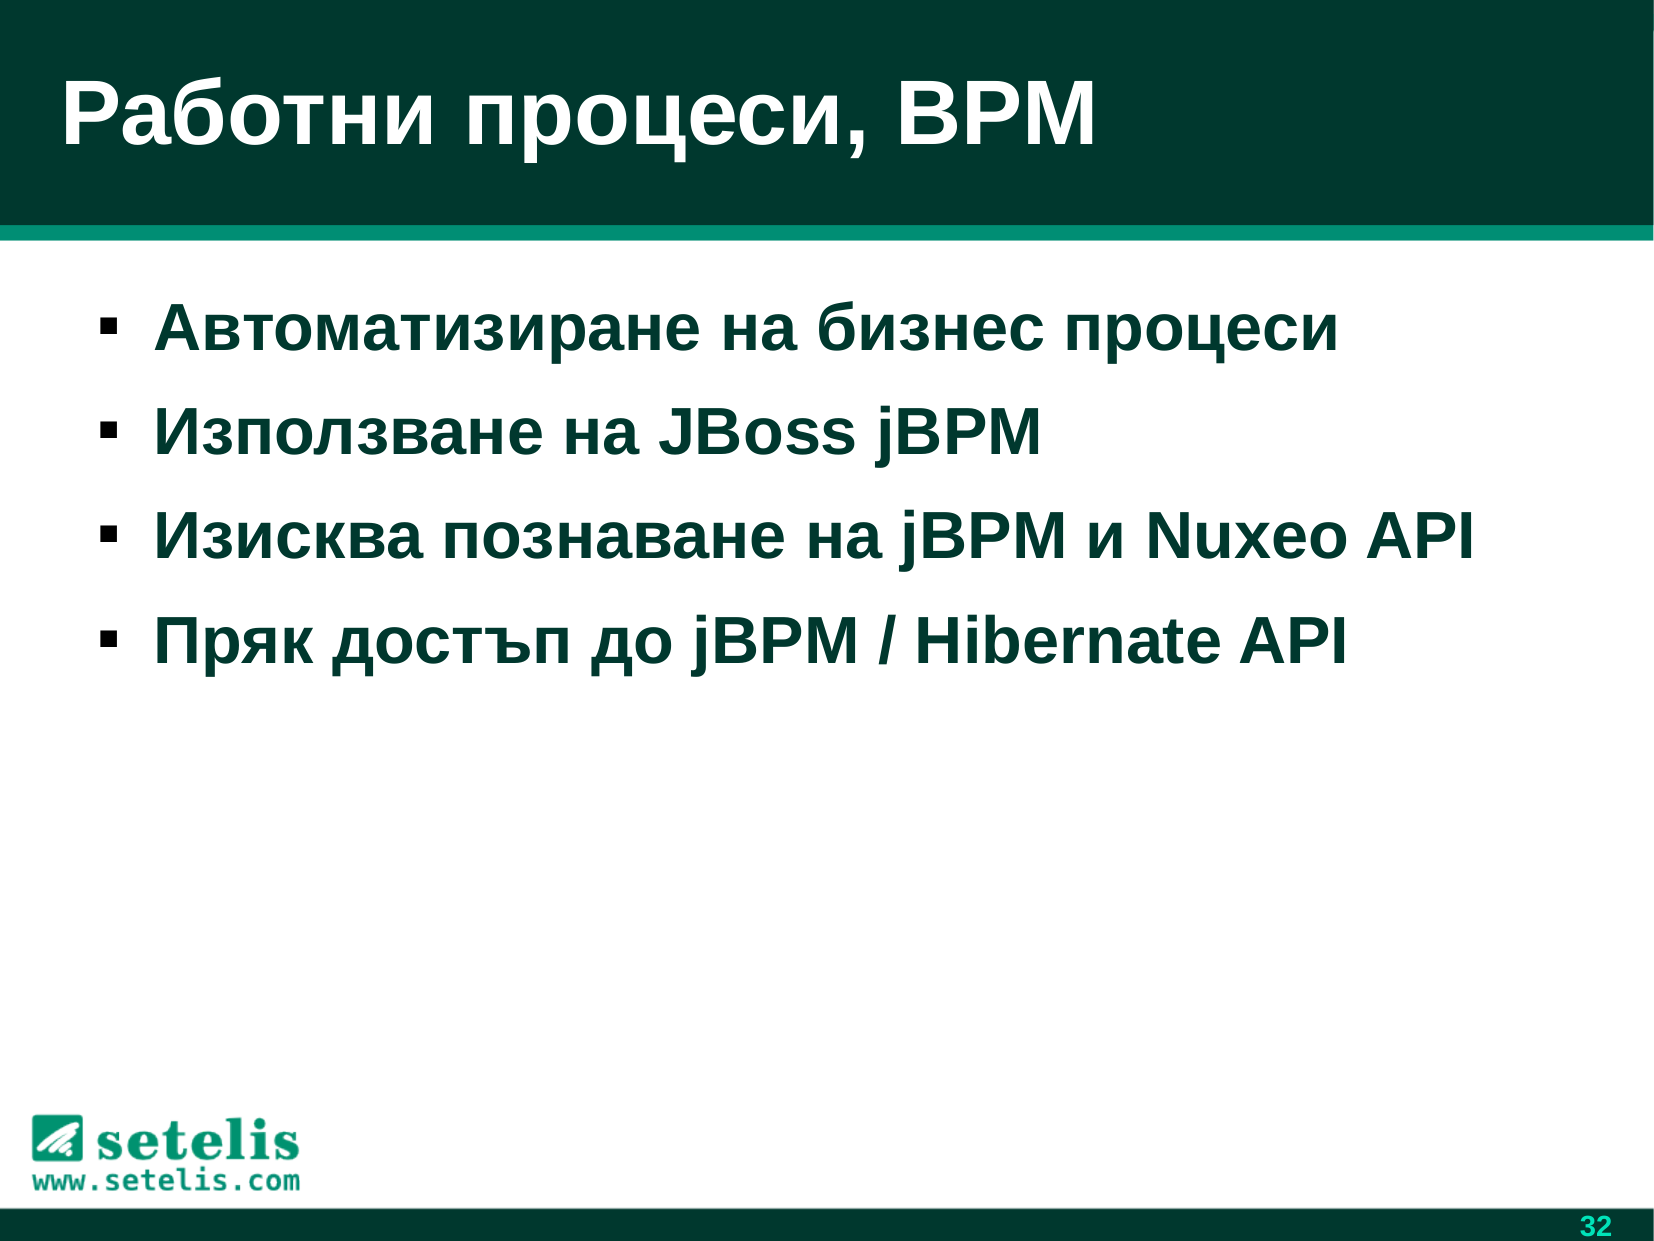

# Работни процеси, BPM
Автоматизиране на бизнес процеси
Използване на JBoss jBPM
Изисква познаване на jBPM и Nuxeo API
Пряк достъп до jBPM / Hibernate API
32